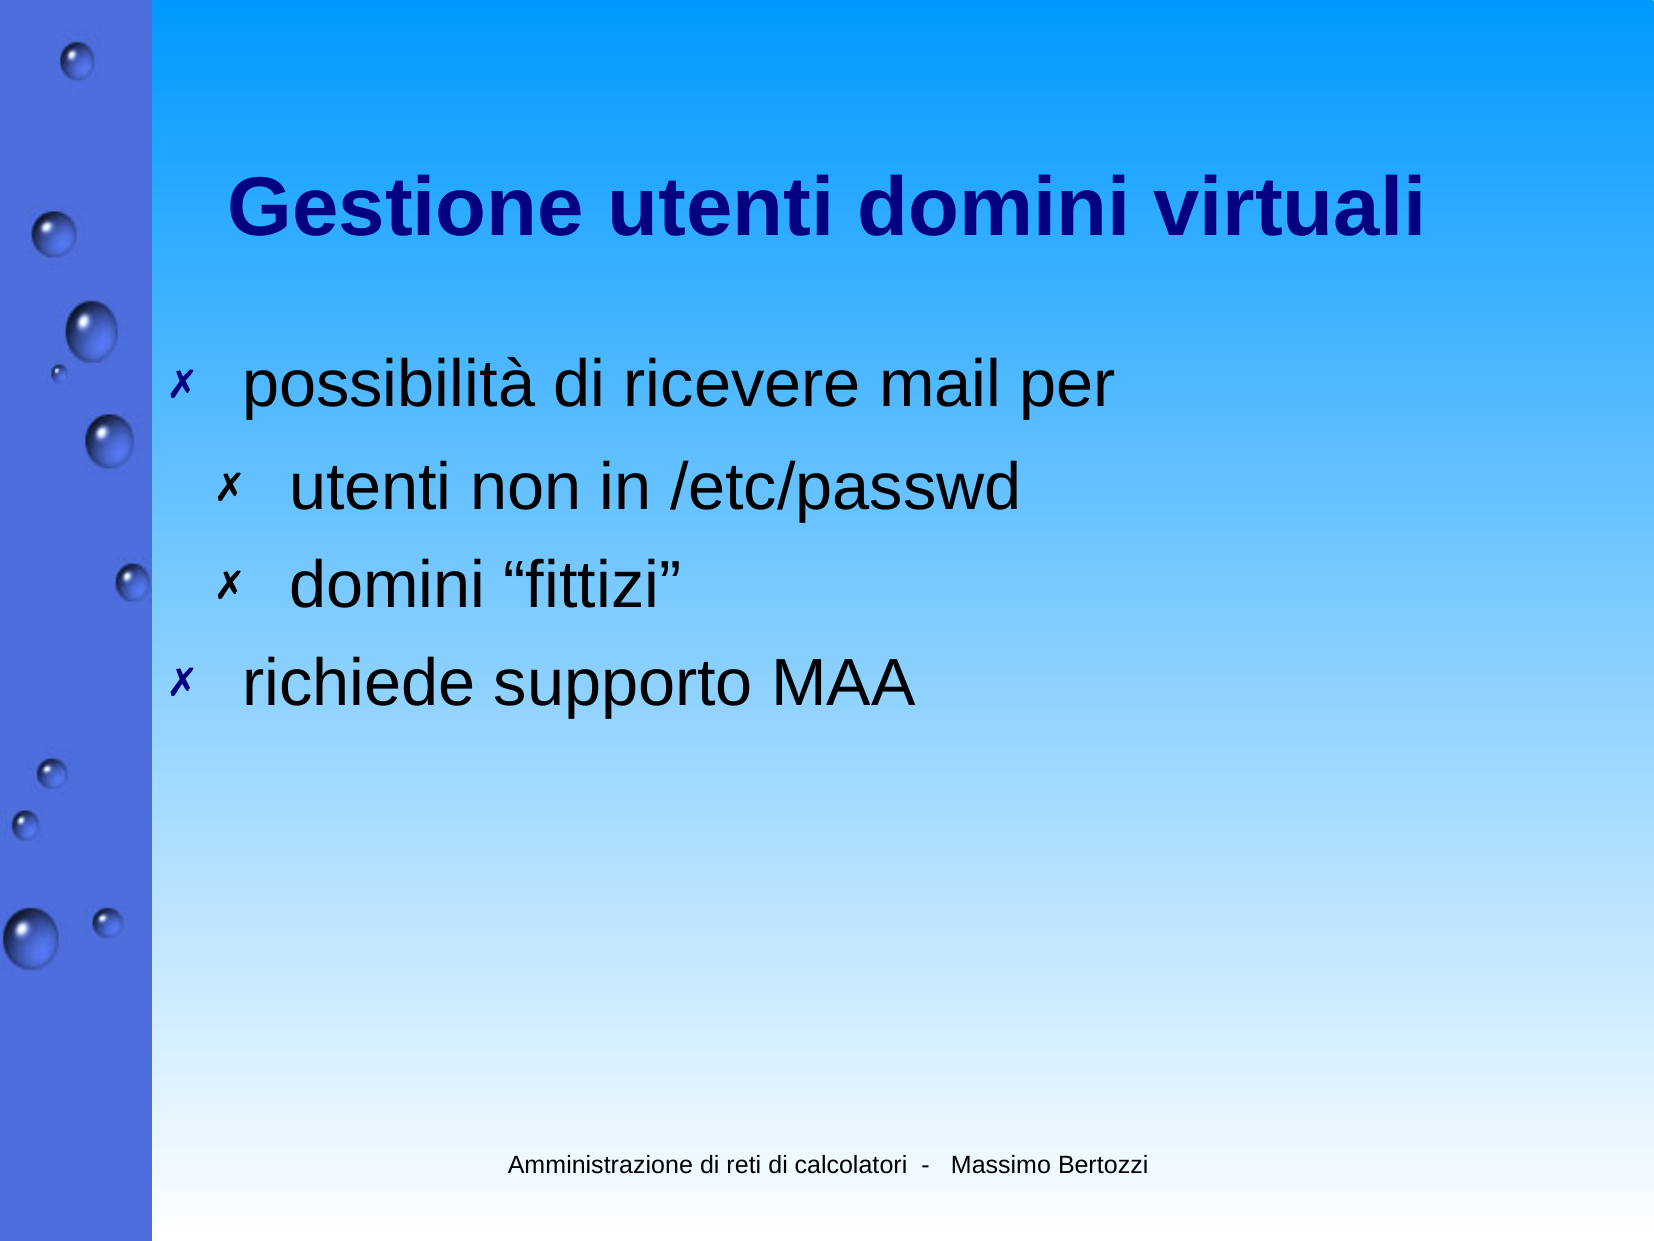

# Gestione utenti domini virtuali
possibilità di ricevere mail per
utenti non in /etc/passwd
domini “fittizi”
richiede supporto MAA